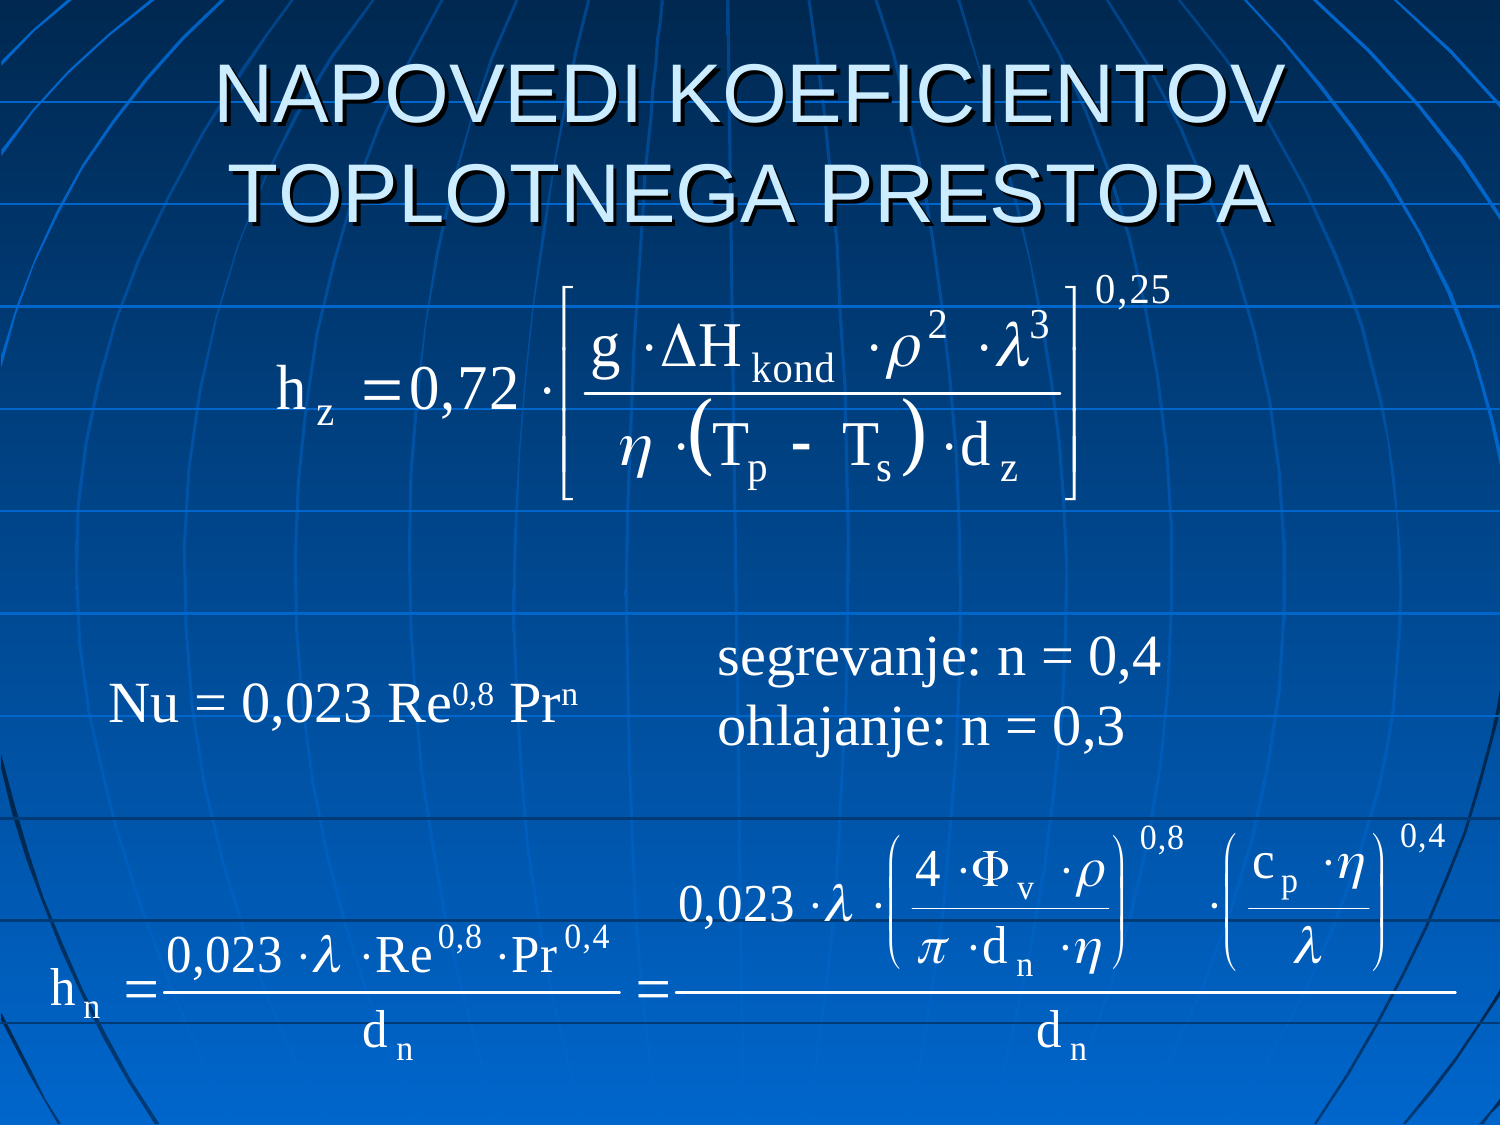

# NAPOVEDI KOEFICIENTOV TOPLOTNEGA PRESTOPA
segrevanje: n = 0,4
ohlajanje: n = 0,3
Nu = 0,023 Re0,8 Prn